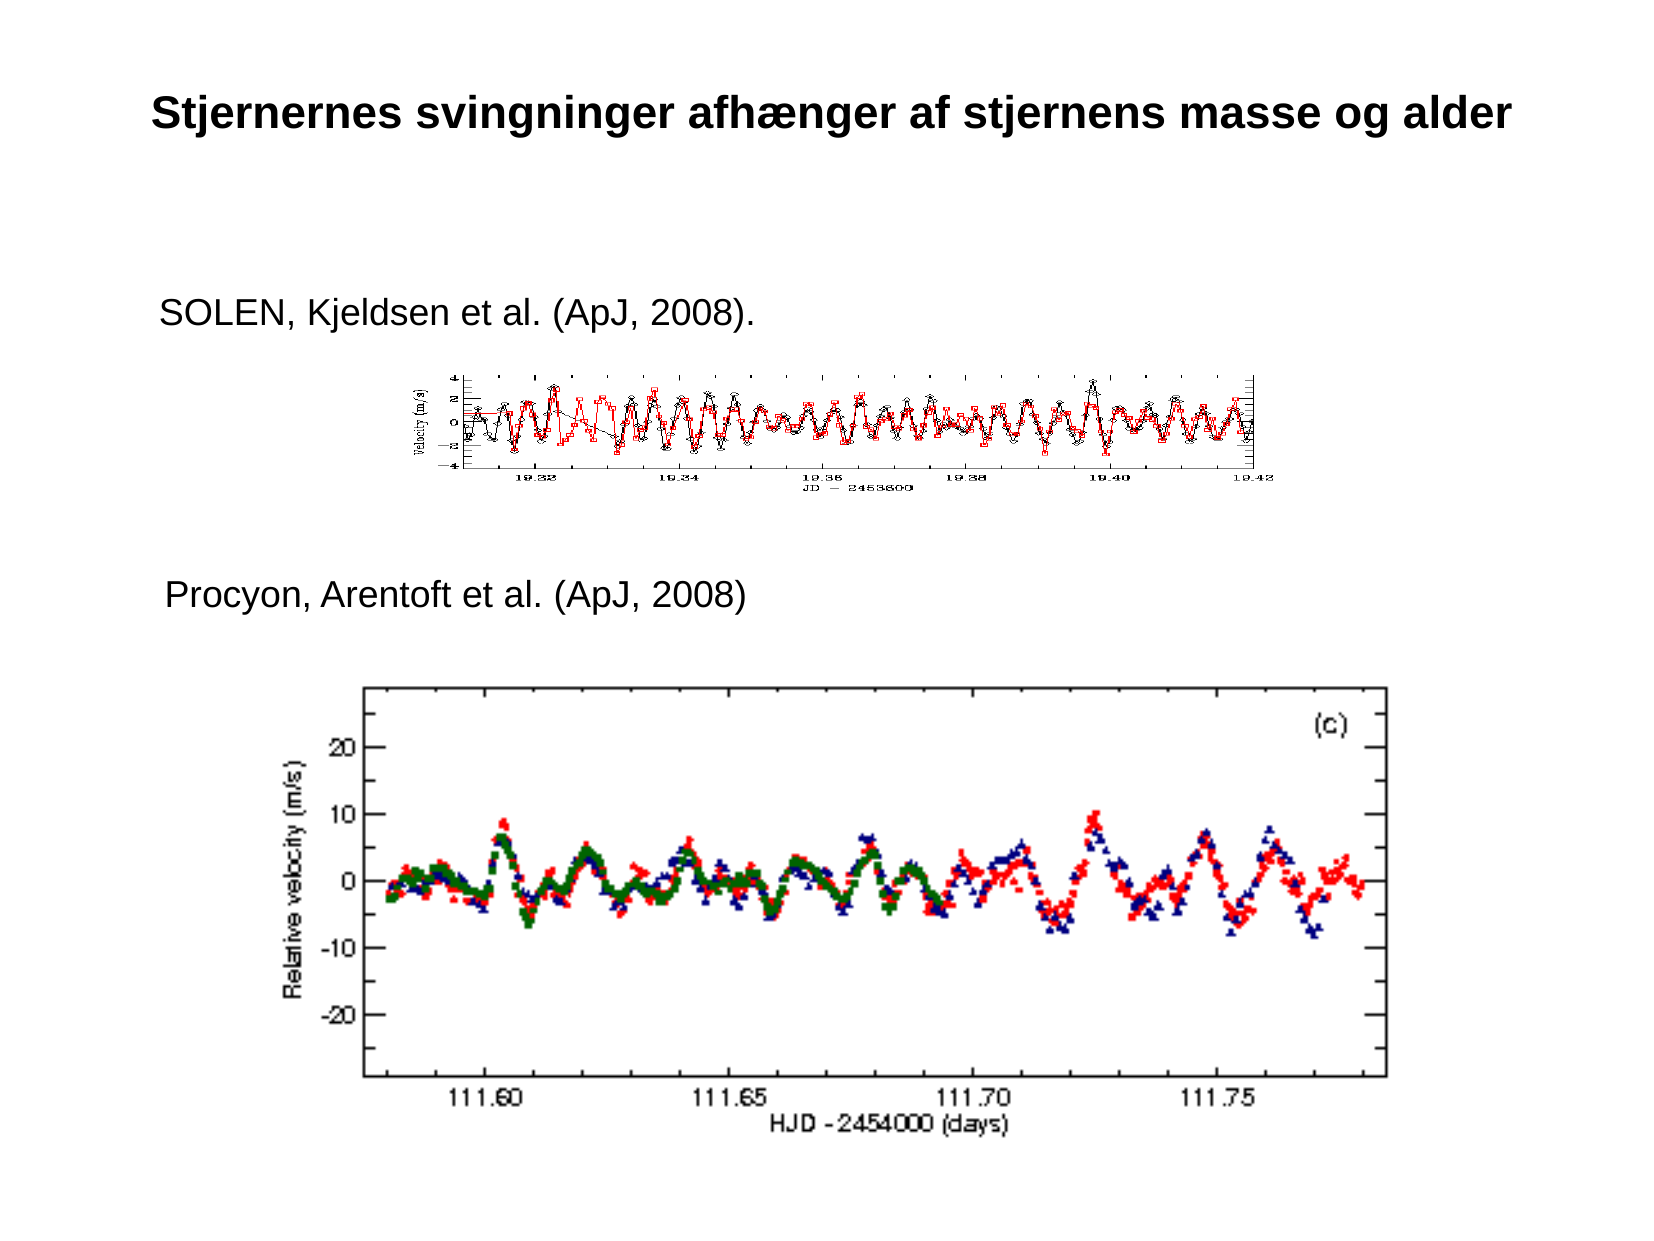

Stjernernes svingninger afhænger af stjernens masse og alder
SOLEN, Kjeldsen et al. (ApJ, 2008).
Procyon, Arentoft et al. (ApJ, 2008)